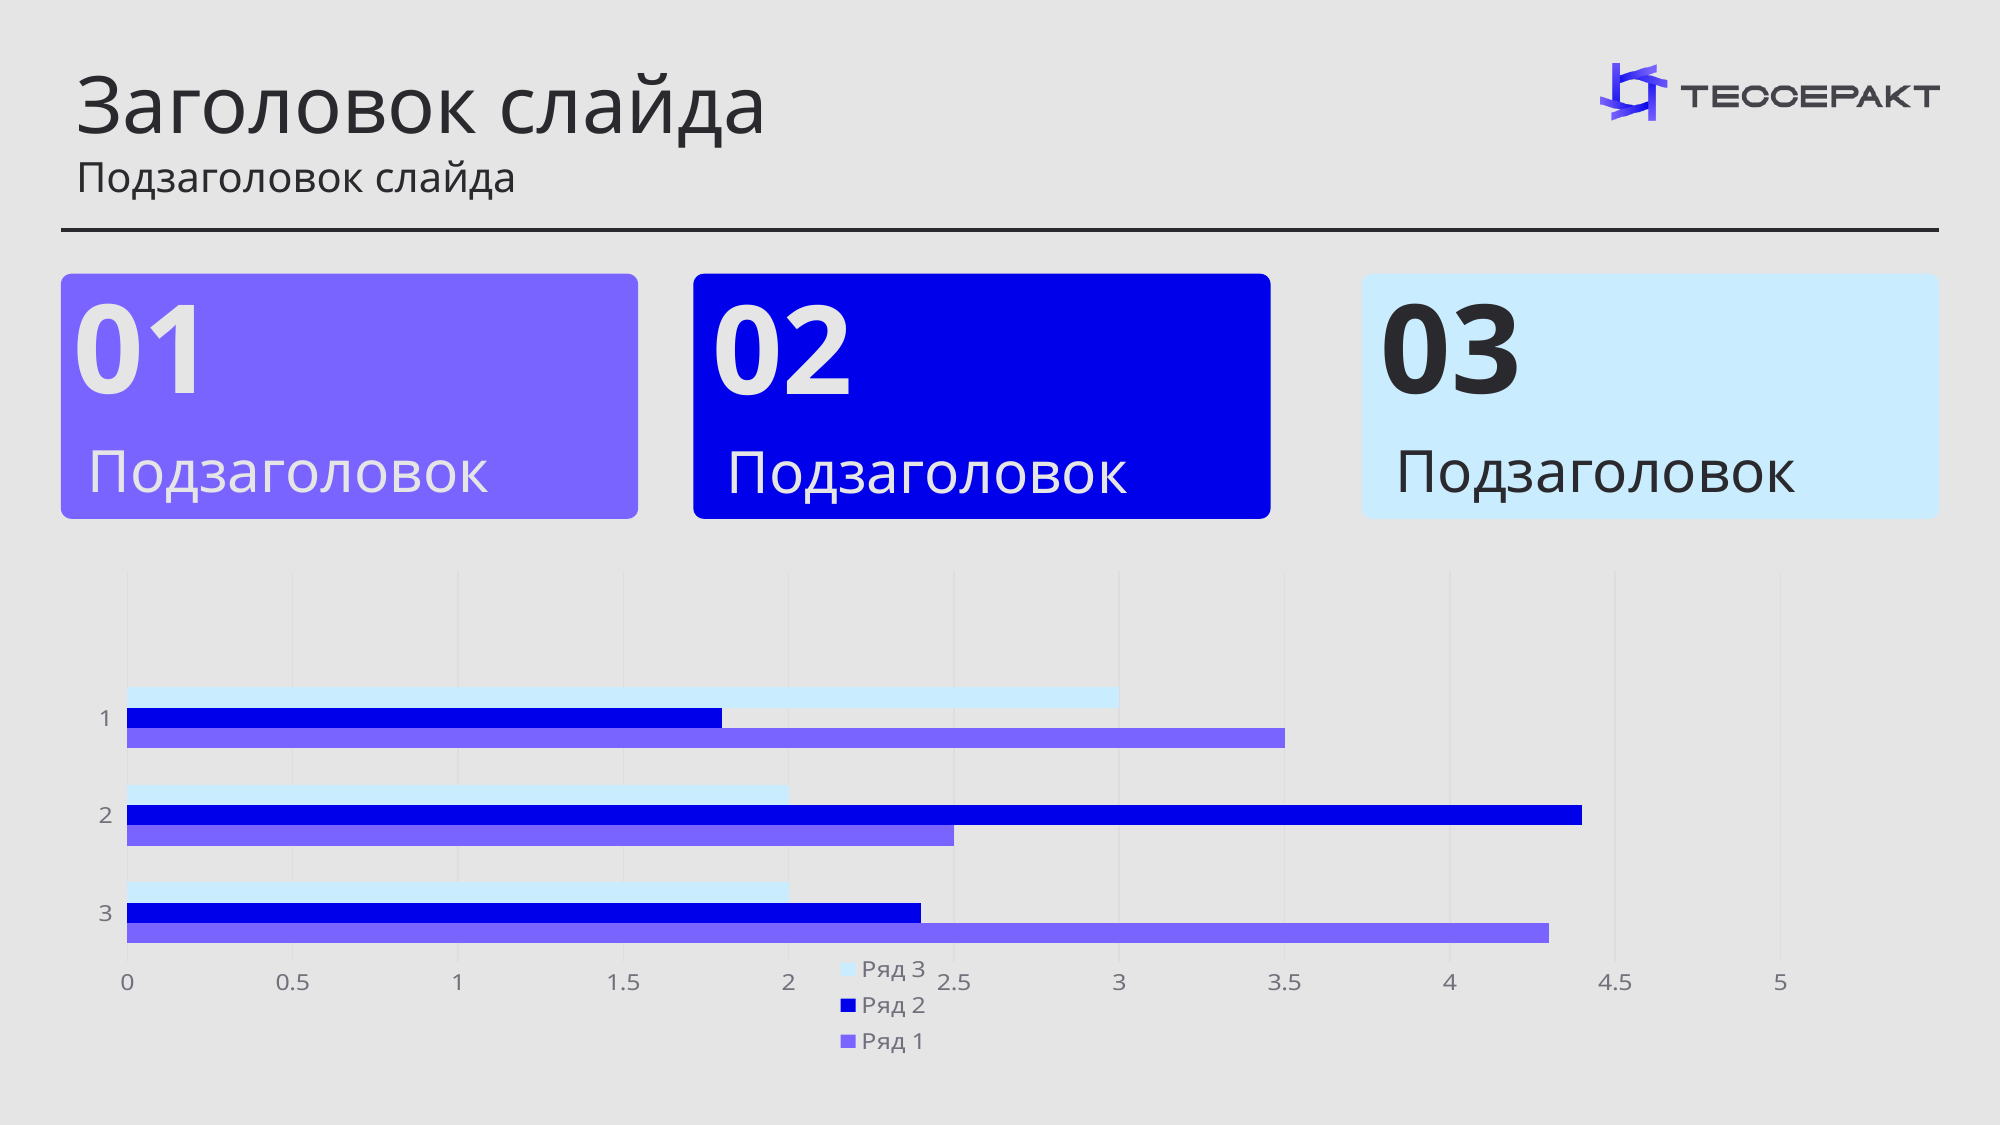

# Заголовок слайда
Подзаголовок слайда
01
03
02
Подзаголовок
Подзаголовок
Подзаголовок
### Chart
| Category | Ряд 1 | Ряд 2 | Ряд 3 |
|---|---|---|---|
| 3 | 4.3 | 2.4 | 2.0 |
| 2 | 2.5 | 4.4 | 2.0 |
| 1 | 3.5 | 1.8 | 3.0 |
| None | None | None | None |